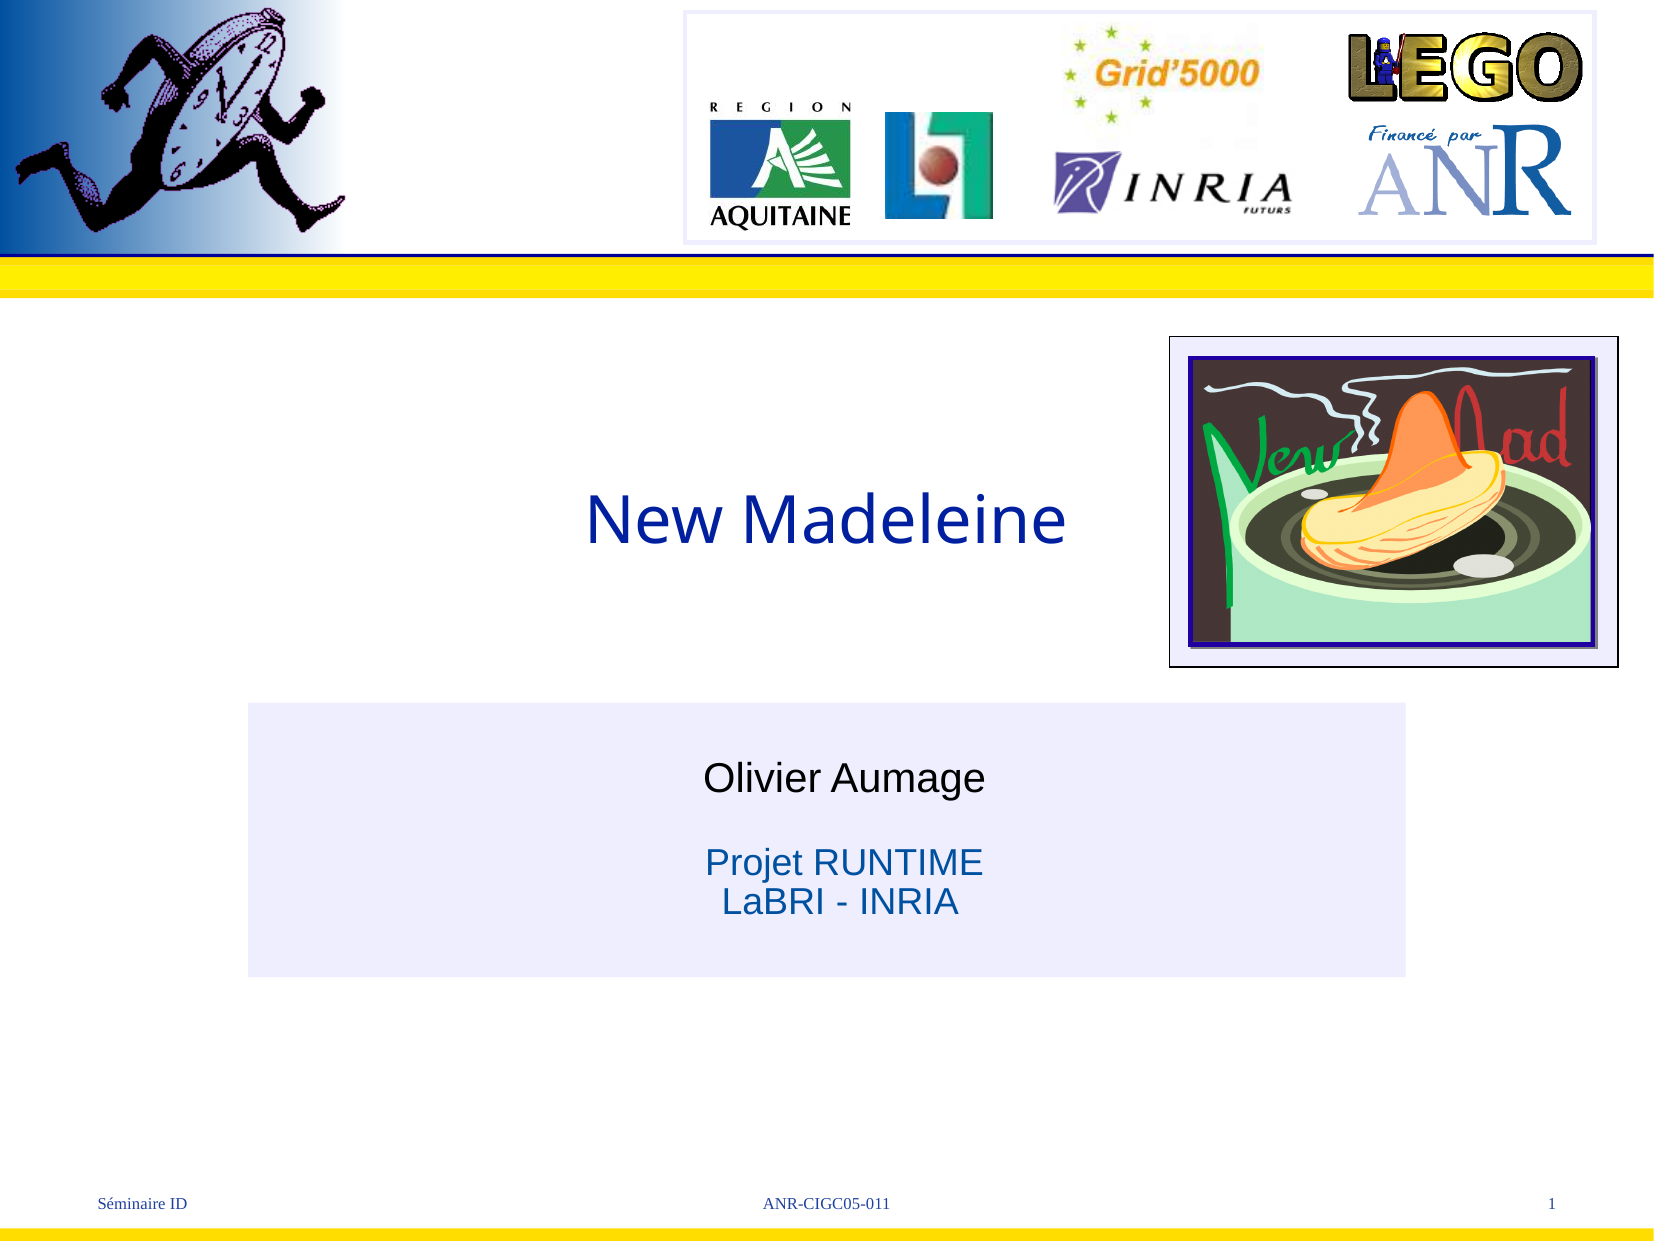

# New Madeleine
Olivier Aumage
Projet RUNTIME
LaBRI - INRIA
Séminaire ID
ANR-CIGC05-011
1